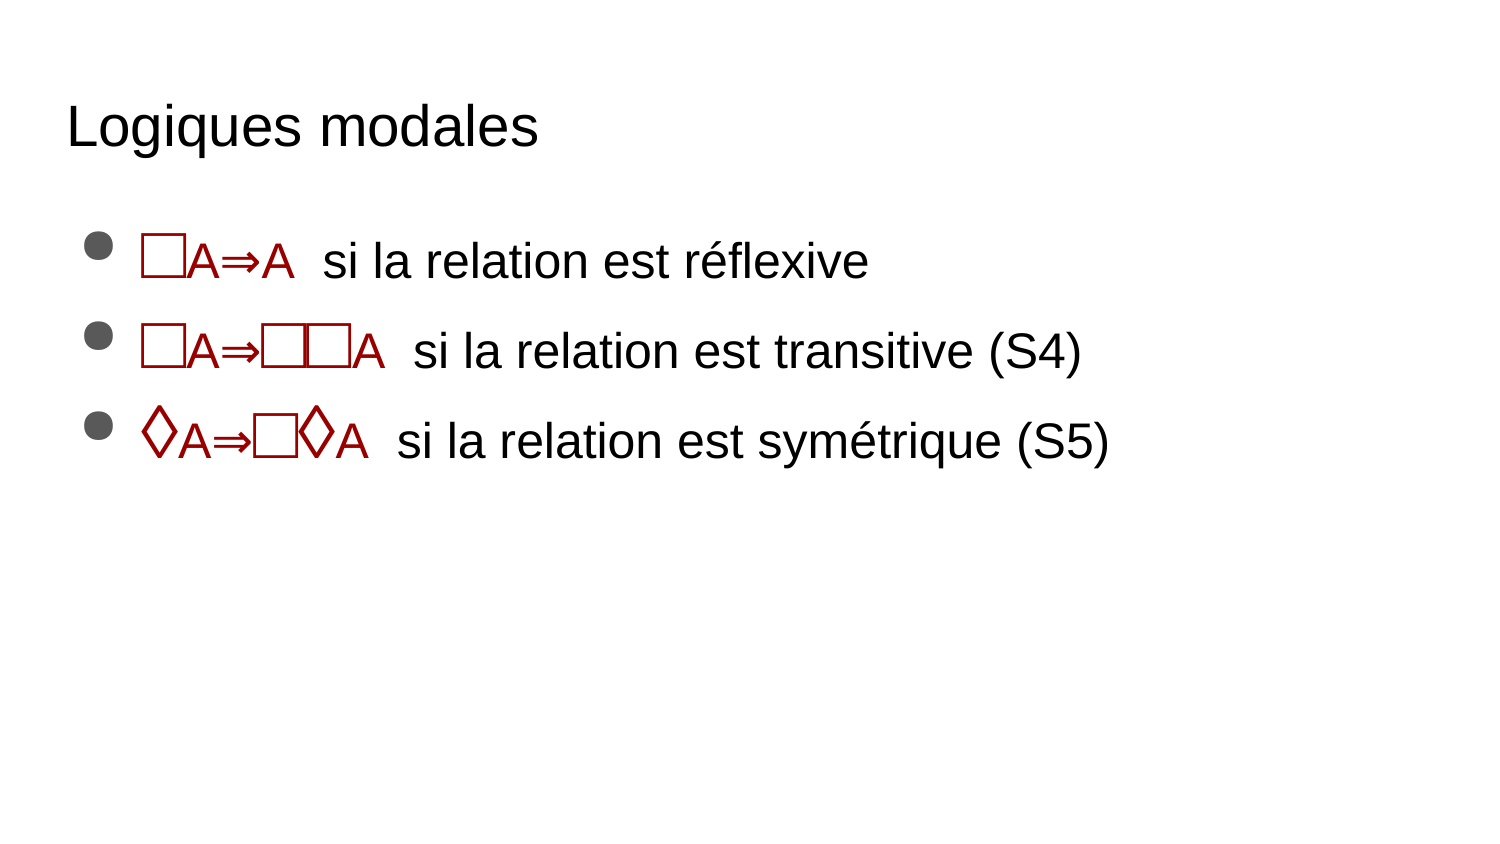

# Logiques modales
□A⇒A si la relation est réflexive
□A⇒□□A si la relation est transitive (S4)
◊A⇒□◊A si la relation est symétrique (S5)